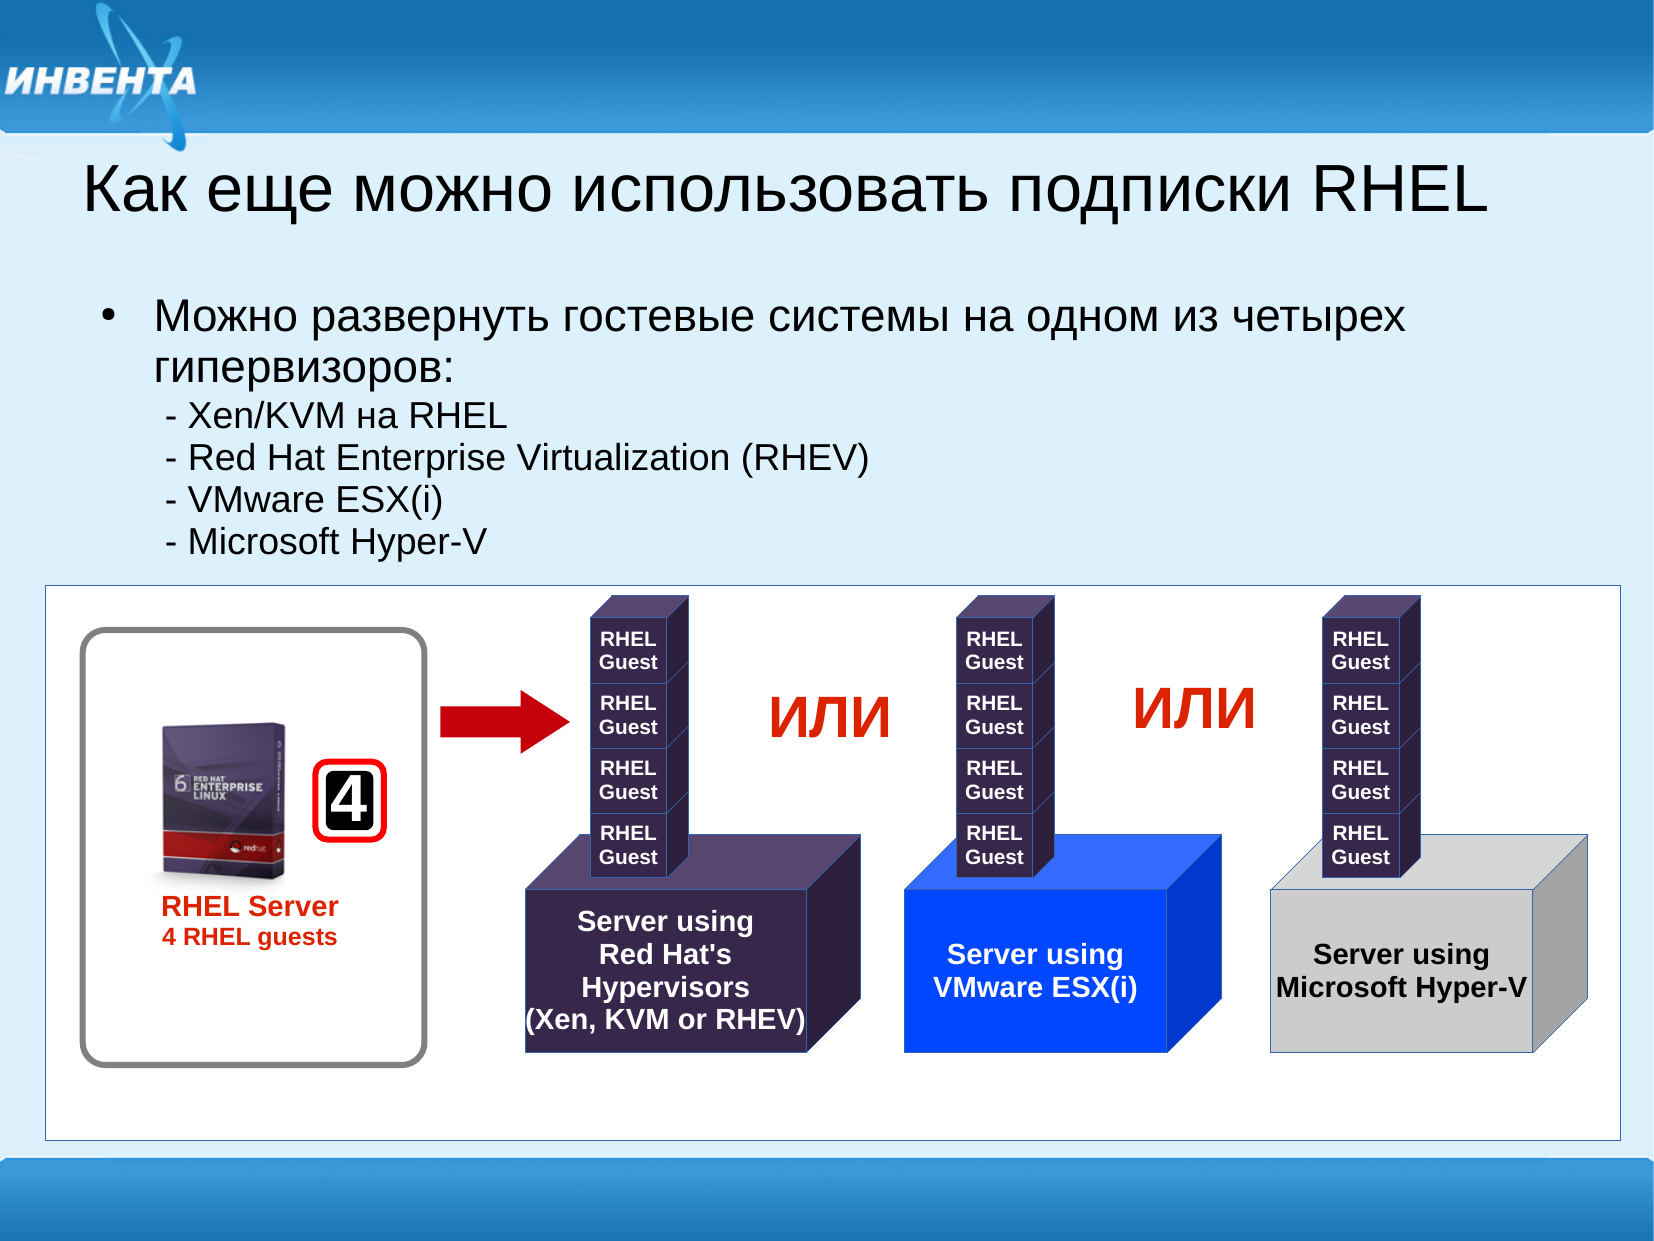

# Как еще можно использовать подписки RHEL
Можно развернуть гостевые системы на одном из четырех гипервизоров:
- Xen/KVM на RHEL
- Red Hat Enterprise Virtualization (RHEV)
- VMware ESX(i)
- Microsoft Hyper-V
RHEL
Guest
RHEL
Guest
RHEL
Guest
RHEL
Guest
RHEL
Guest
RHEL
Guest
ИЛИ
ИЛИ
RHEL
Guest
RHEL
Guest
RHEL
Guest
4
RHEL
Guest
RHEL
Guest
RHEL
Guest
Server using
Red Hat's
Hypervisors
(Xen, KVM or RHEV)
Server using
VMware ESX(i)
Server using
Microsoft Hyper-V
RHEL Server
4 RHEL guests